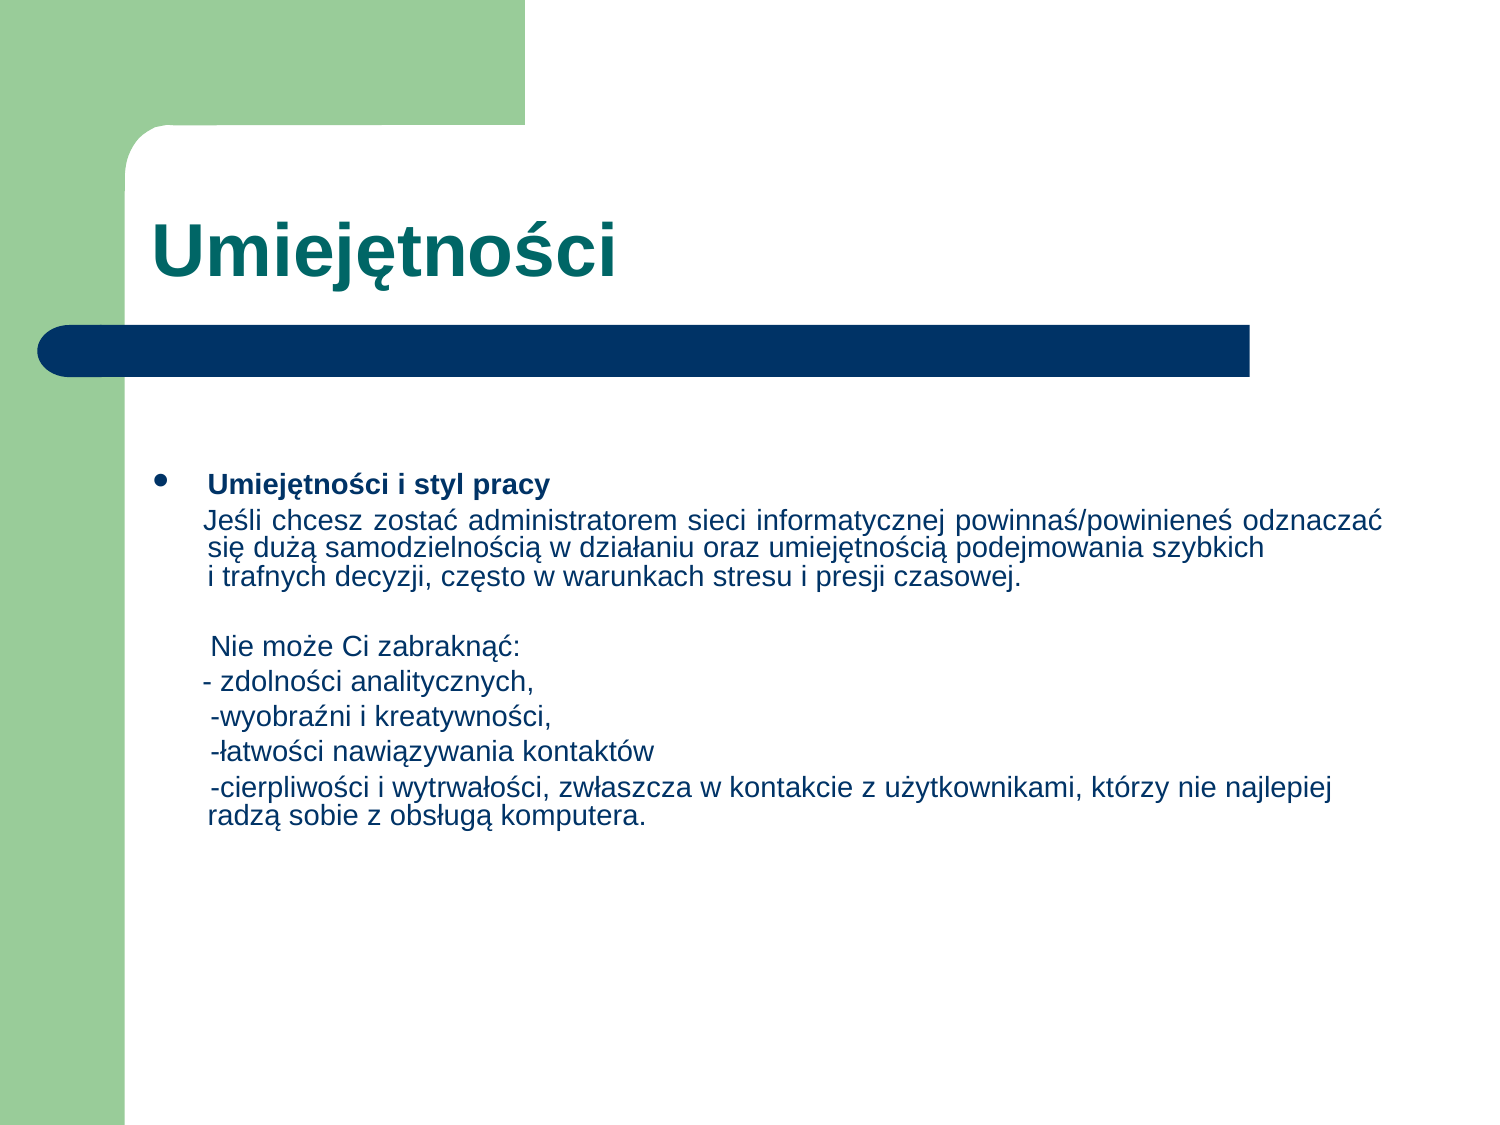

Umiejętności
# Umiejętności i styl pracy
 Jeśli chcesz zostać administratorem sieci informatycznej powinnaś/powinieneś odznaczać się dużą samodzielnością w działaniu oraz umiejętnością podejmowania szybkich i trafnych decyzji, często w warunkach stresu i presji czasowej.
 Nie może Ci zabraknąć:
 - zdolności analitycznych,
 -wyobraźni i kreatywności,
 -łatwości nawiązywania kontaktów
 -cierpliwości i wytrwałości, zwłaszcza w kontakcie z użytkownikami, którzy nie najlepiej radzą sobie z obsługą komputera.